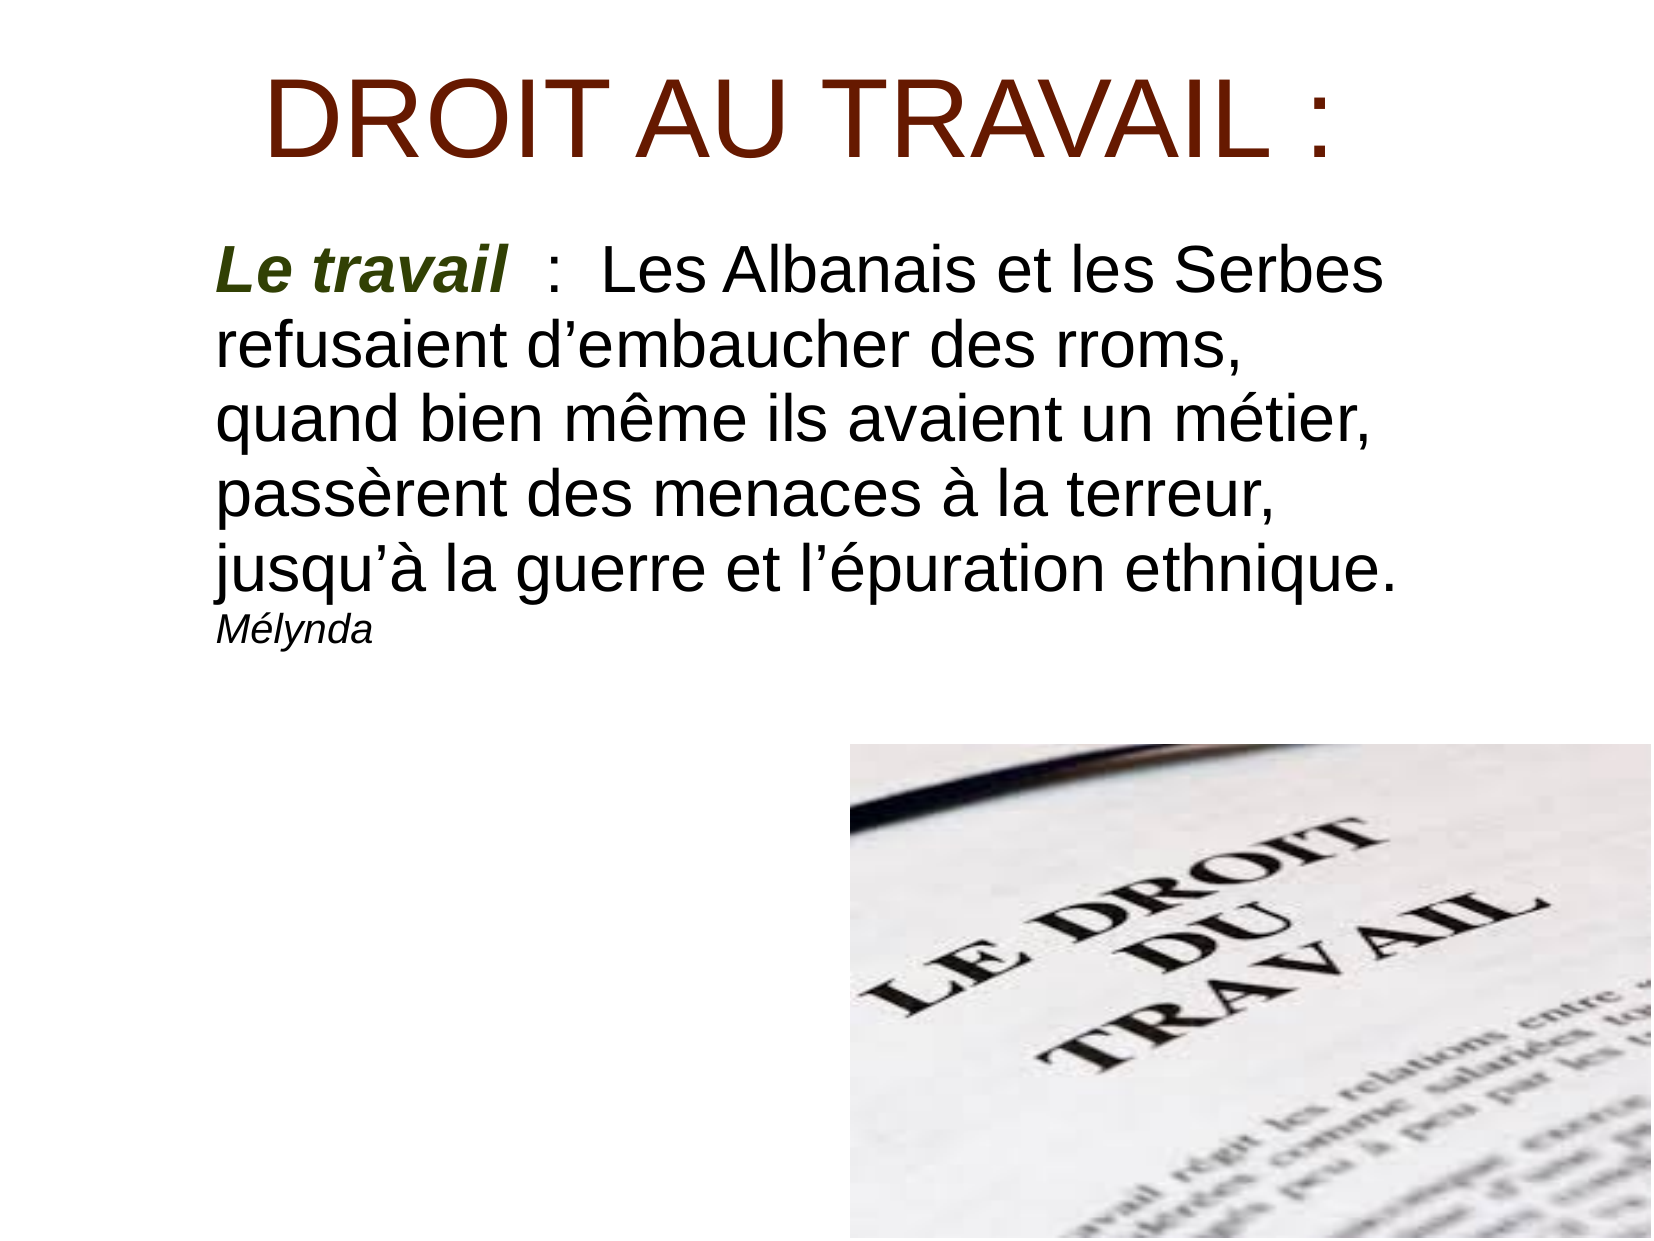

DROIT AU TRAVAIL :
Le travail  : Les Albanais et les Serbes refusaient d’embaucher des rroms, quand bien même ils avaient un métier, passèrent des menaces à la terreur, jusqu’à la guerre et l’épuration ethnique.
Mélynda